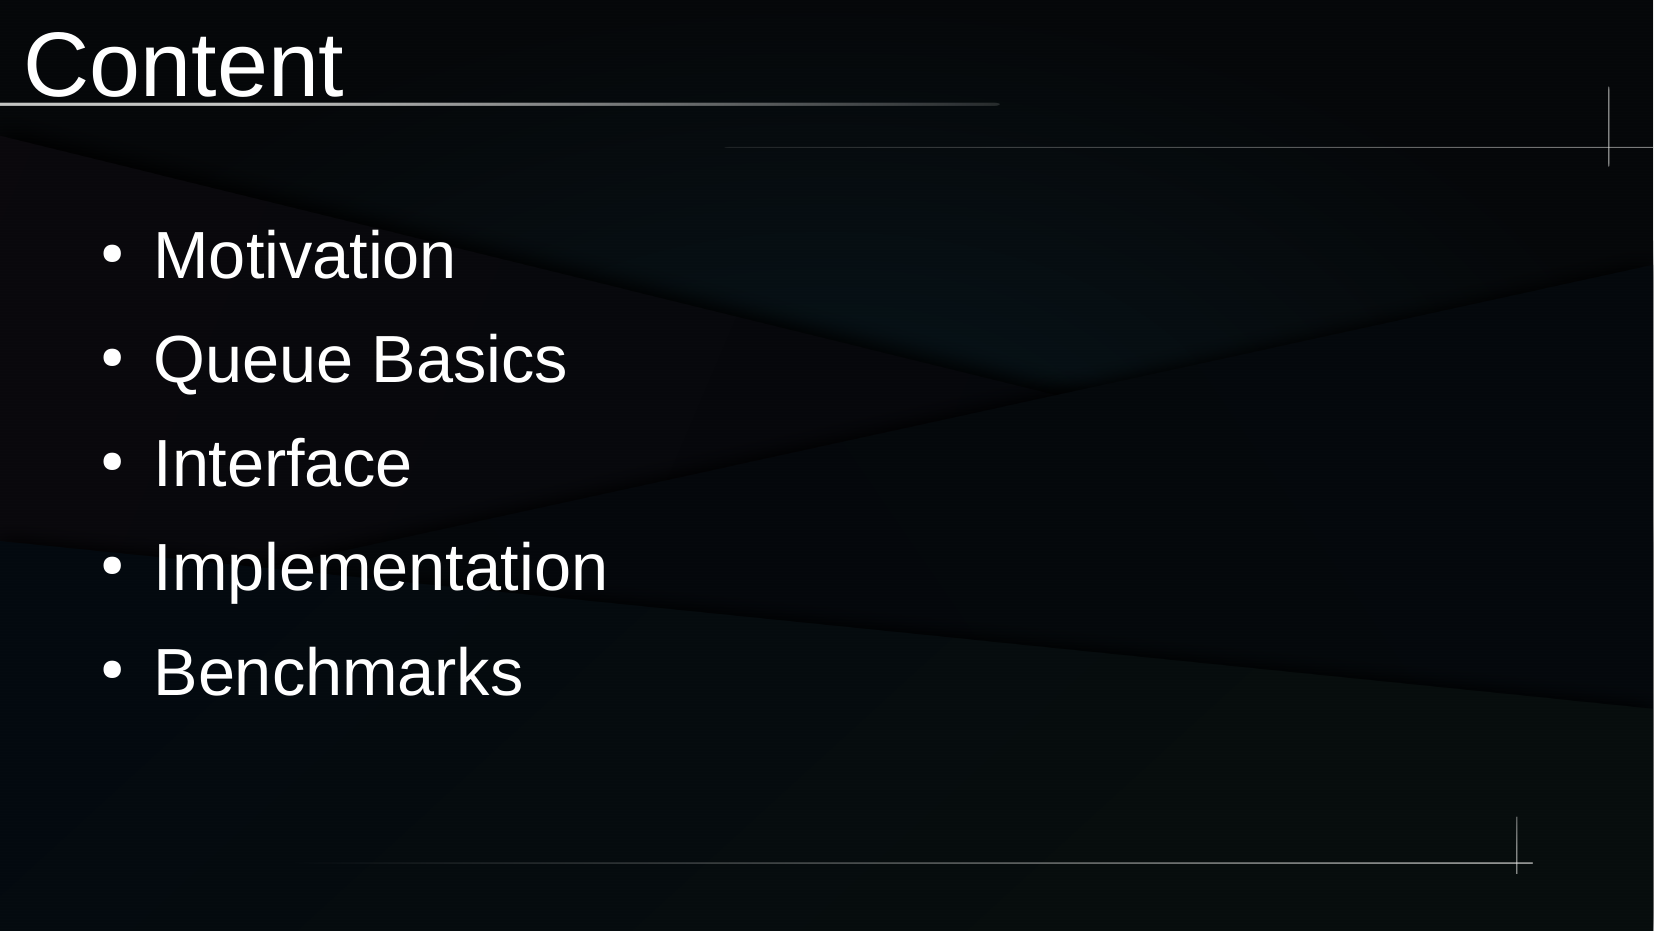

# Content
Motivation
Queue Basics
Interface
Implementation
Benchmarks